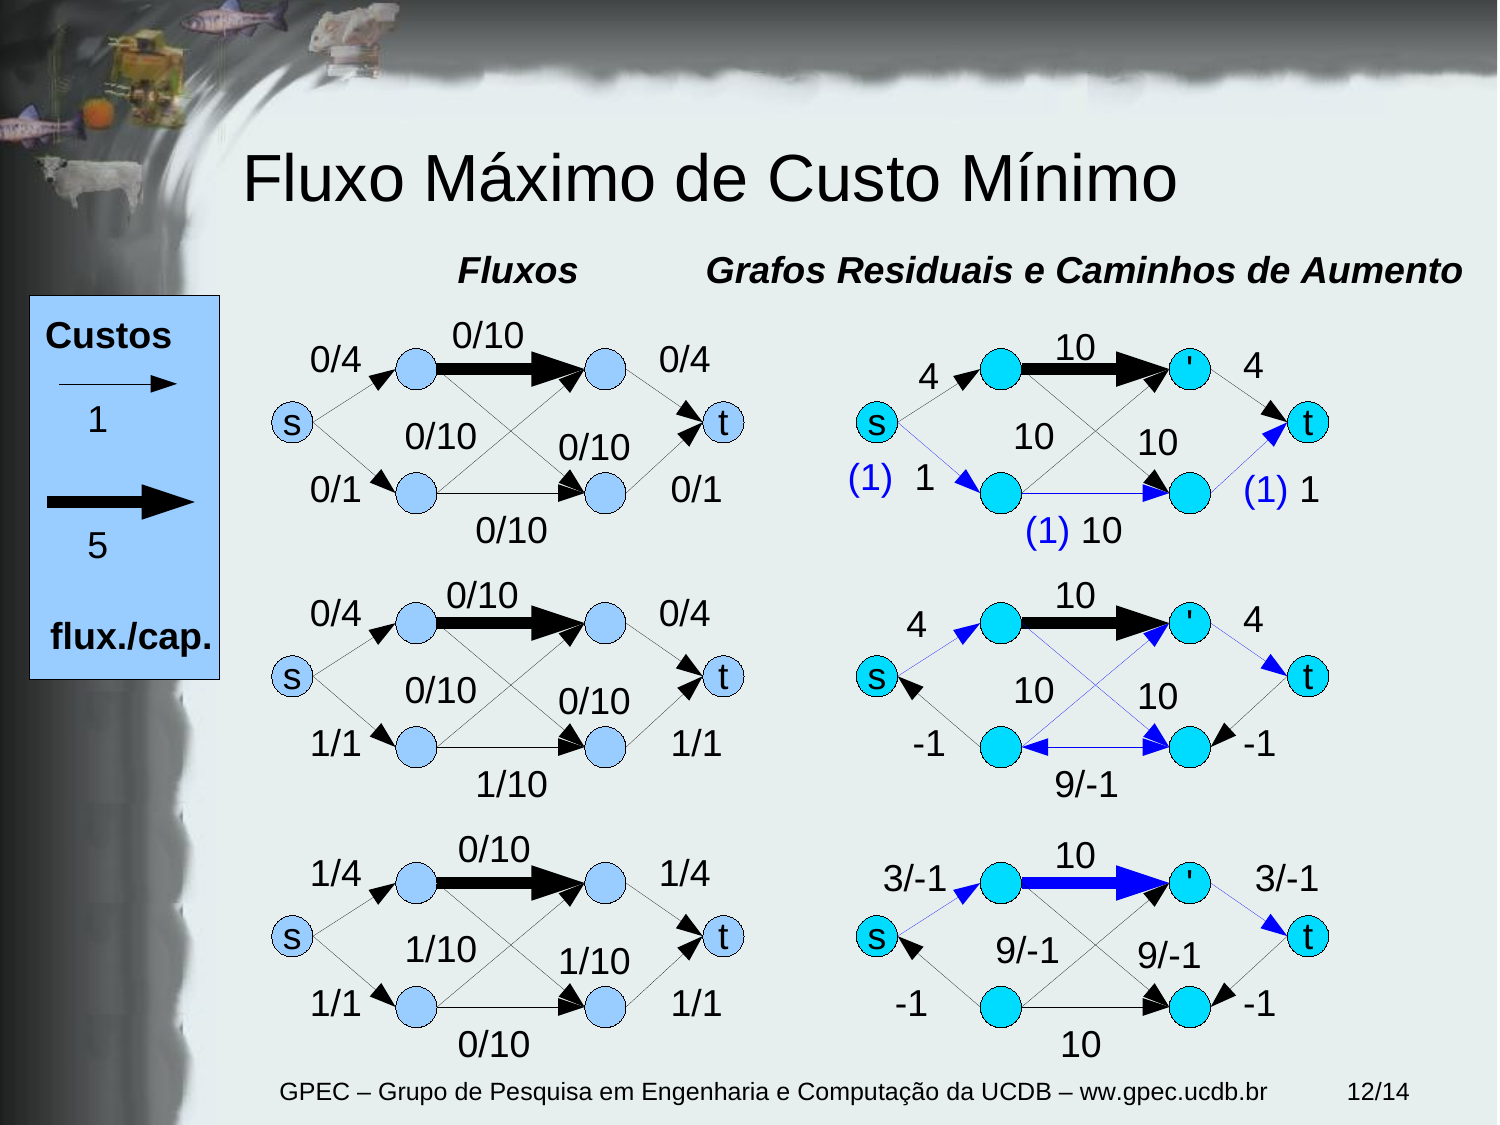

# Fluxo Máximo de Custo Mínimo
Fluxos
Grafos Residuais e Caminhos de Aumento
Custos
 1
 5
0/10
10
0/4
0/4
4
4
'
s
t
s
t
0/10
10
10
0/10
(1) 1
0/1
(1) 1
0/1
0/10
(1) 10
0/10
10
0/4
0/4
4
4
'
flux./cap.
s
t
s
t
0/10
10
10
0/10
1/1
-1
-1
1/1
1/10
9/-1
0/10
10
1/4
1/4
3/-1
3/-1
'
s
t
s
t
1/10
9/-1
9/-1
1/10
1/1
-1
-1
1/1
0/10
10